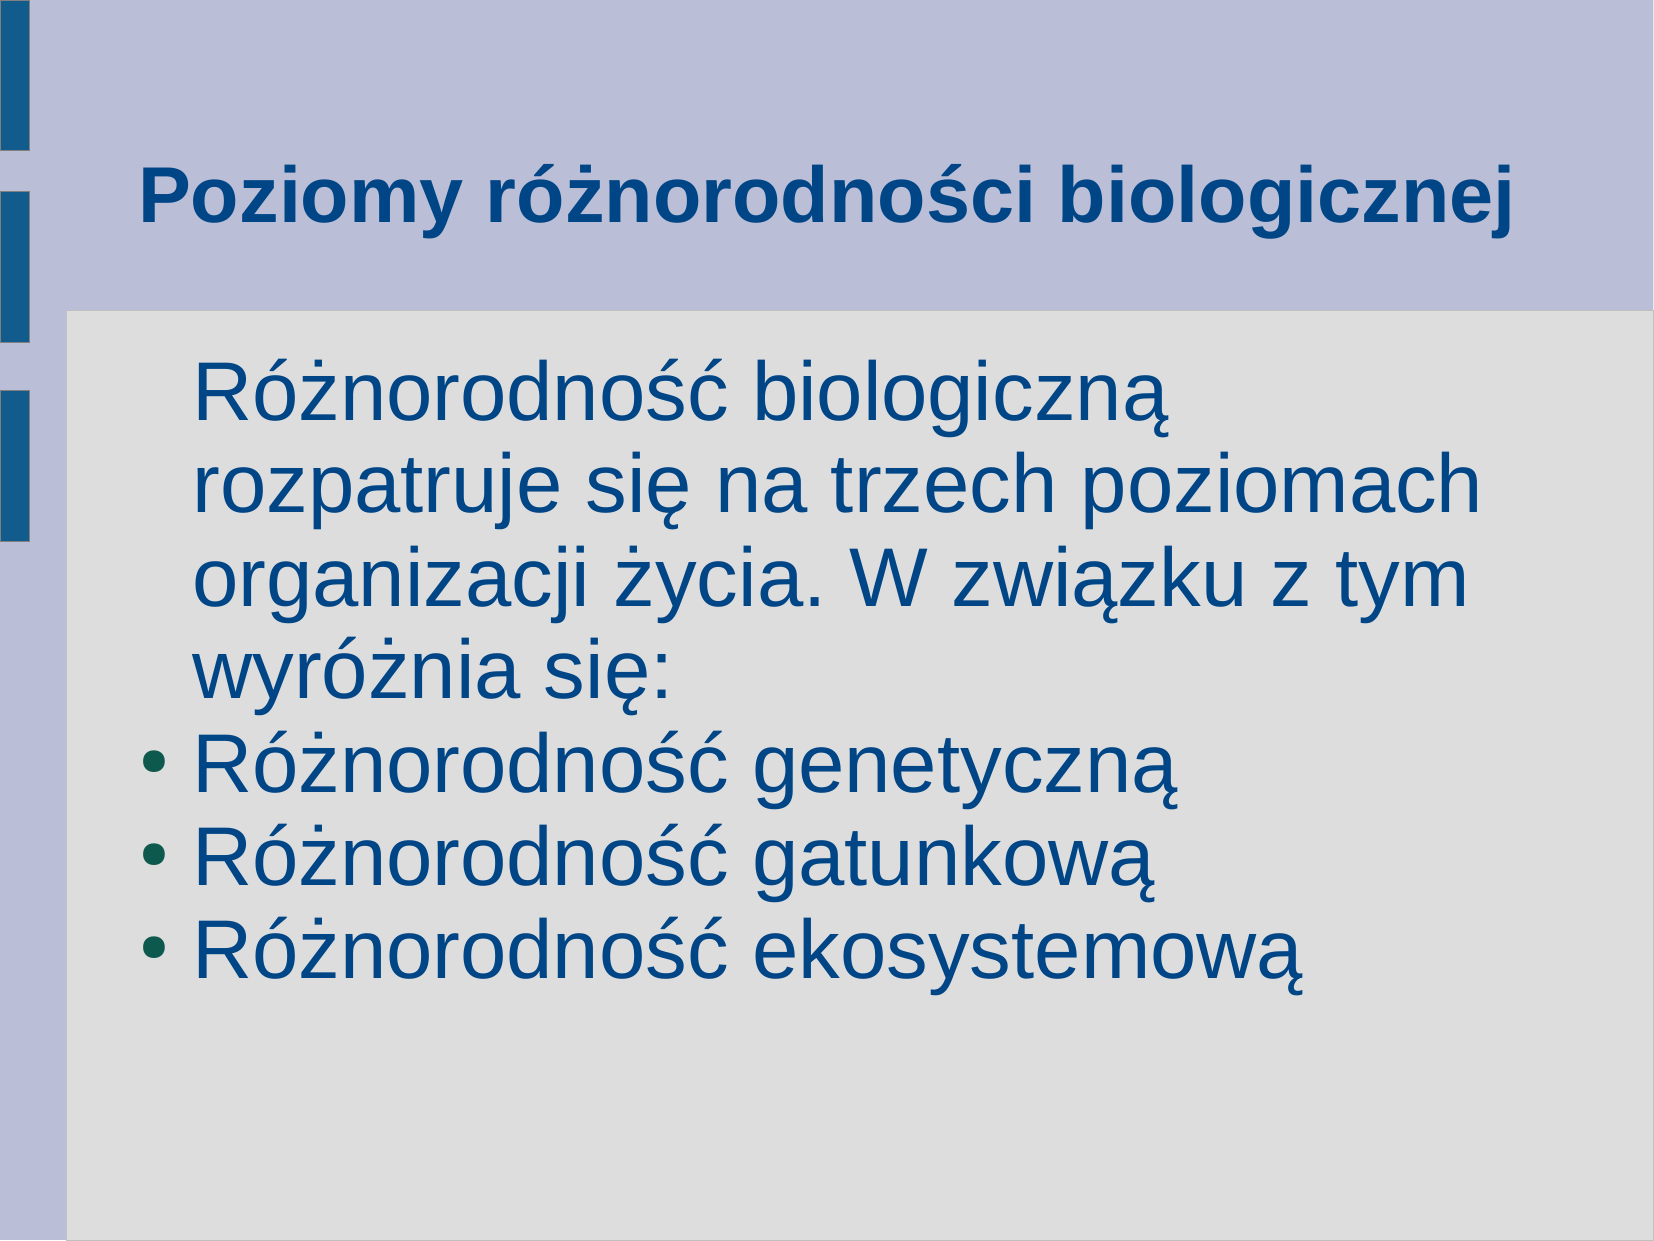

# Poziomy różnorodności biologicznej
Różnorodność biologiczną rozpatruje się na trzech poziomach organizacji życia. W związku z tym wyróżnia się:
Różnorodność genetyczną
Różnorodność gatunkową
Różnorodność ekosystemową